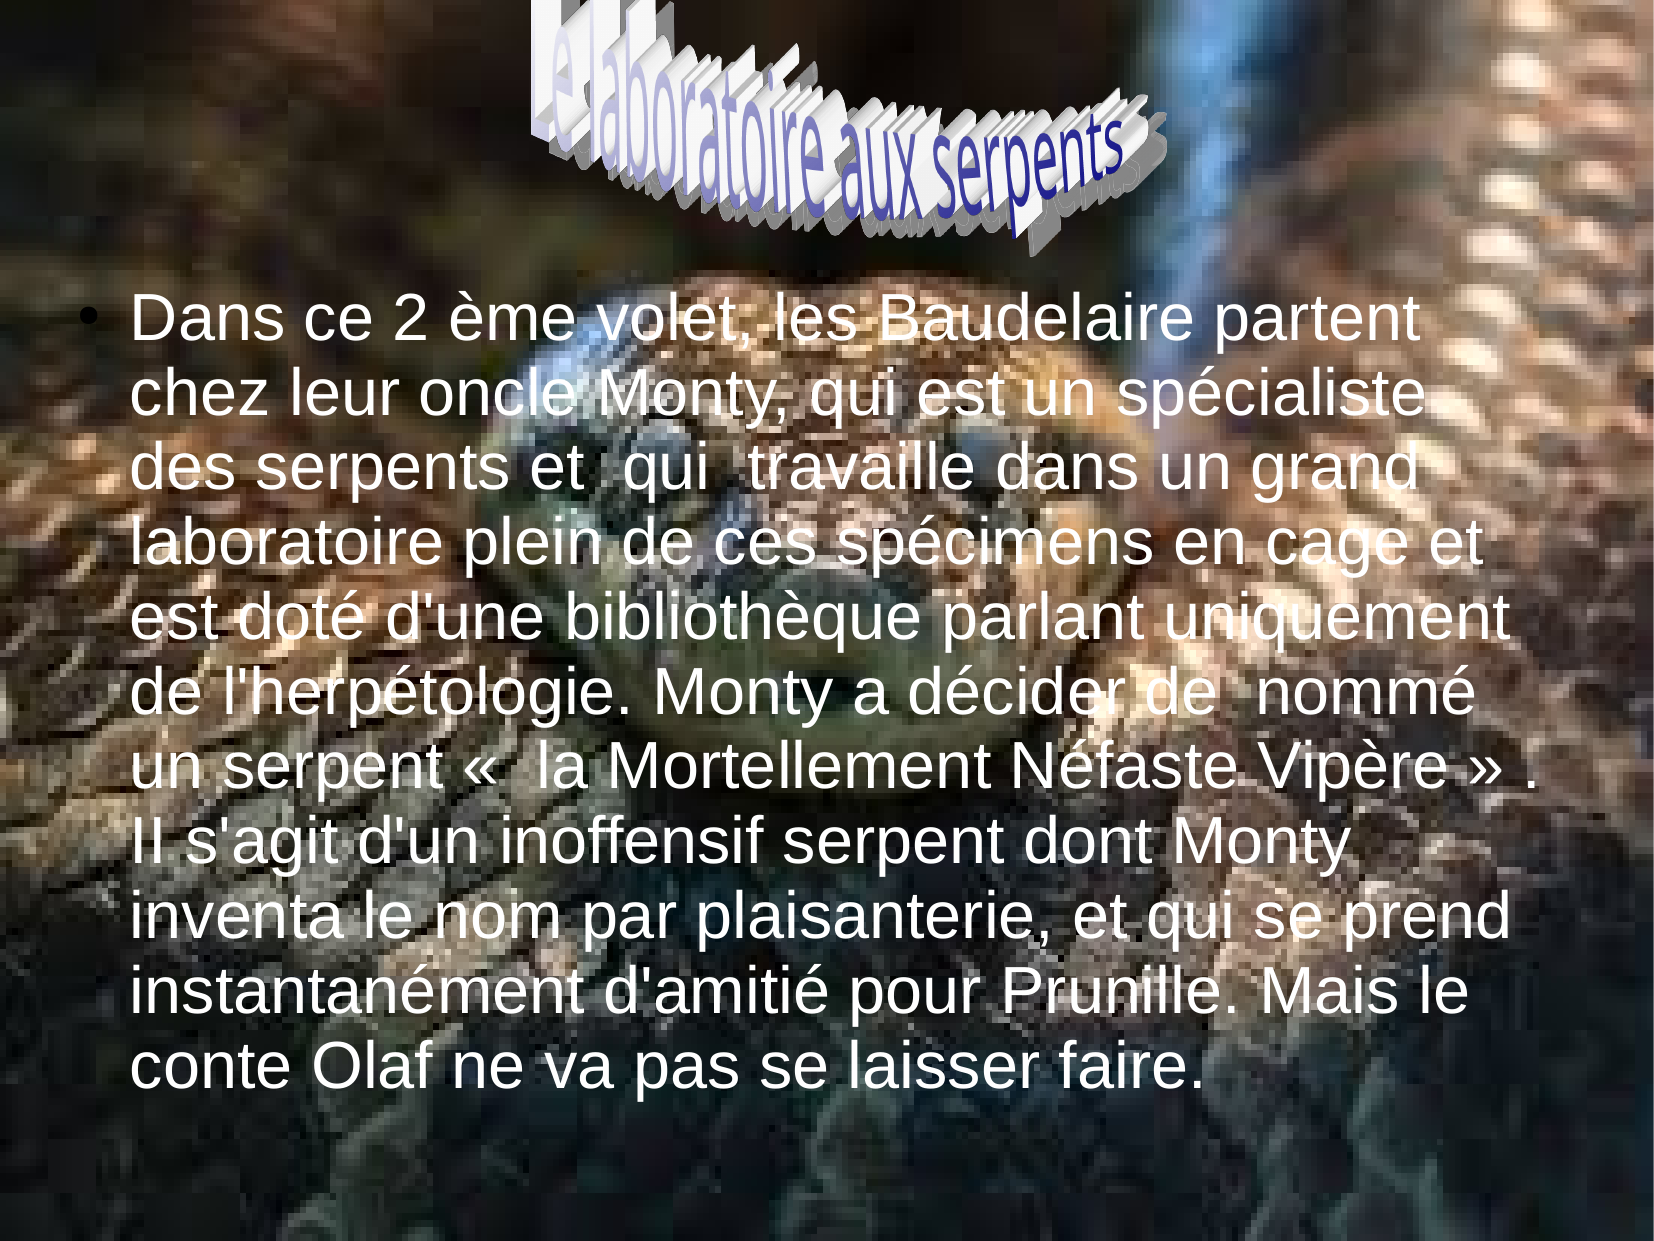

Le laboratoire aux serpents
#
Dans ce 2 ème volet, les Baudelaire partent chez leur oncle Monty, qui est un spécialiste des serpents et qui travaille dans un grand laboratoire plein de ces spécimens en cage et est doté d'une bibliothèque parlant uniquement de l'herpétologie. Monty a décider de nommé un serpent «  la Mortellement Néfaste Vipère » . II s'agit d'un inoffensif serpent dont Monty inventa le nom par plaisanterie, et qui se prend instantanément d'amitié pour Prunille. Mais le conte Olaf ne va pas se laisser faire.